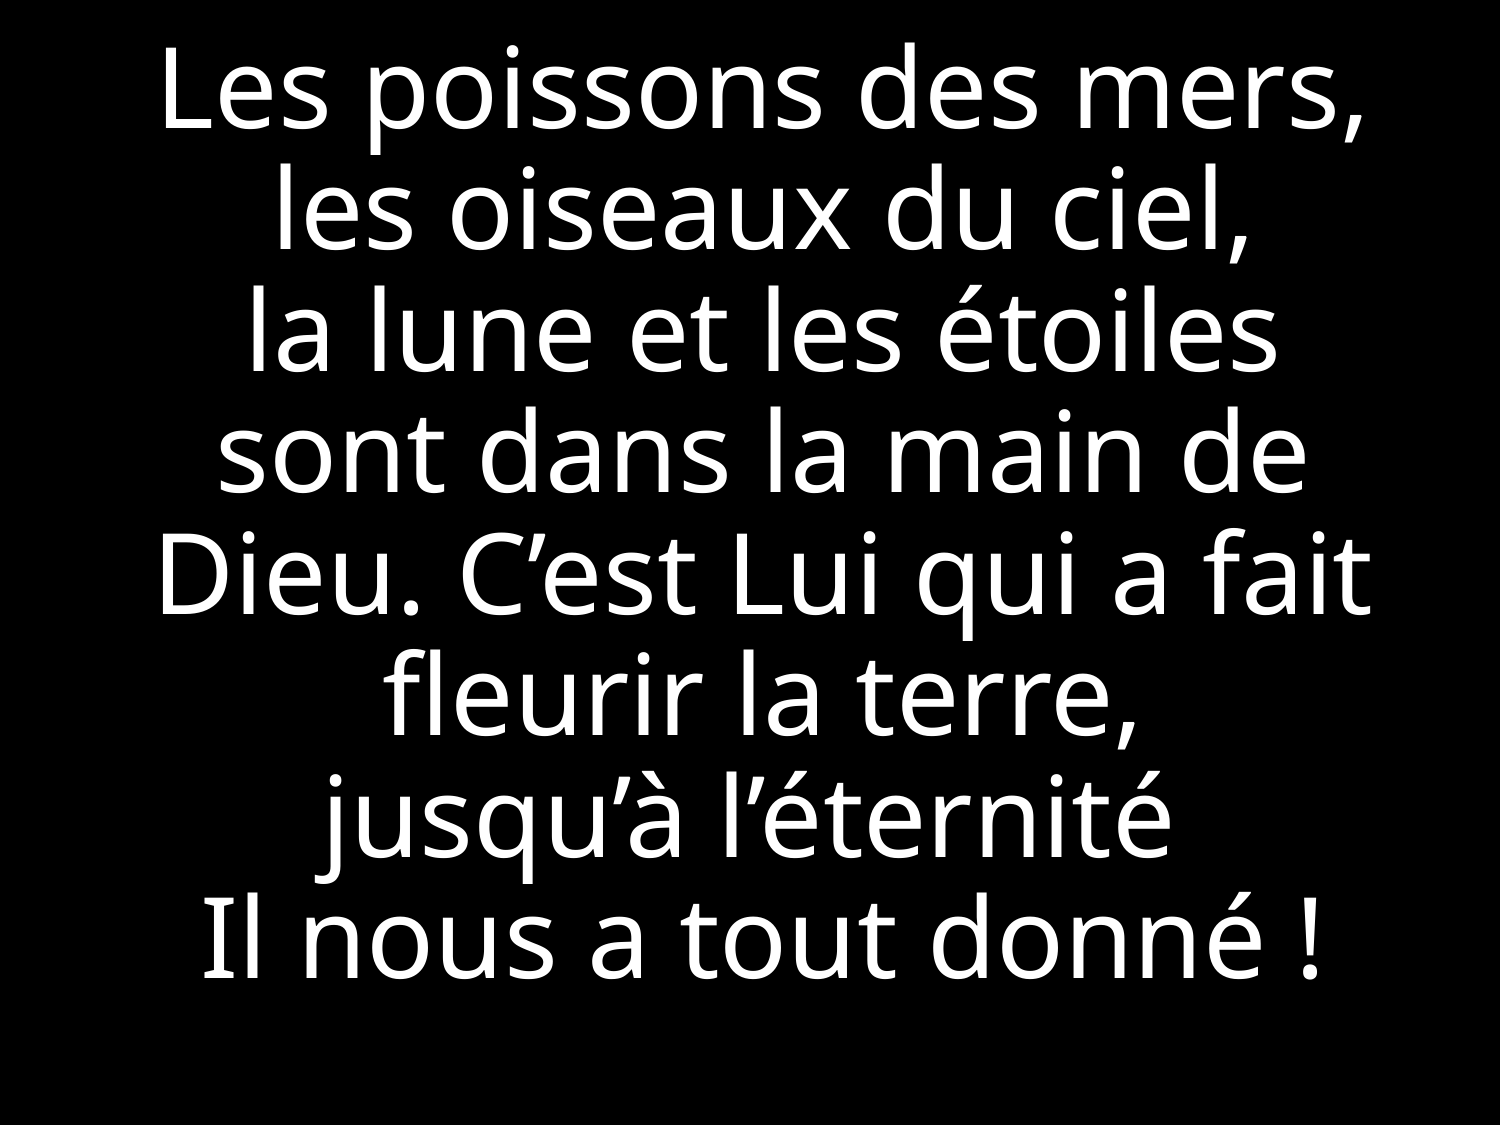

# Les poissons des mers,
les oiseaux du ciel,
la lune et les étoiles
sont dans la main de Dieu. C’est Lui qui a fait
fleurir la terre,
jusqu’à l’éternité
Il nous a tout donné !